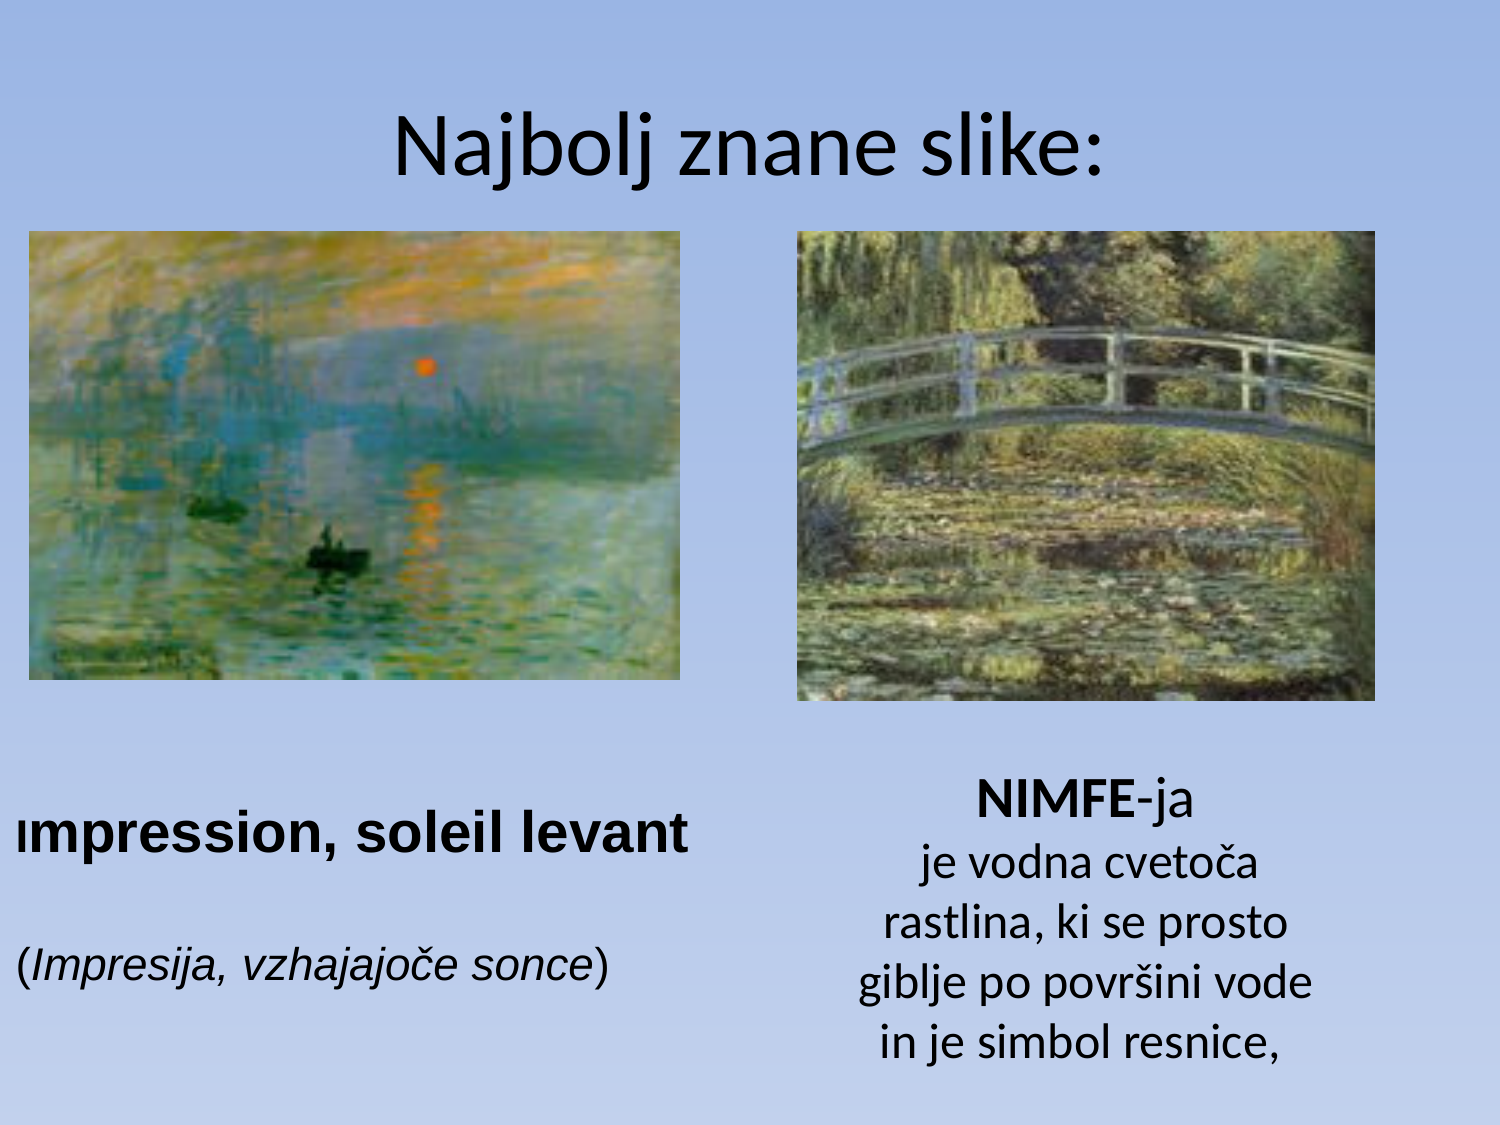

# Najbolj znane slike:
NIMFE-ja
 je vodna cvetoča rastlina, ki se prosto giblje po površini vode in je simbol resnice,
Impression, soleil levant
(Impresija, vzhajajoče sonce)